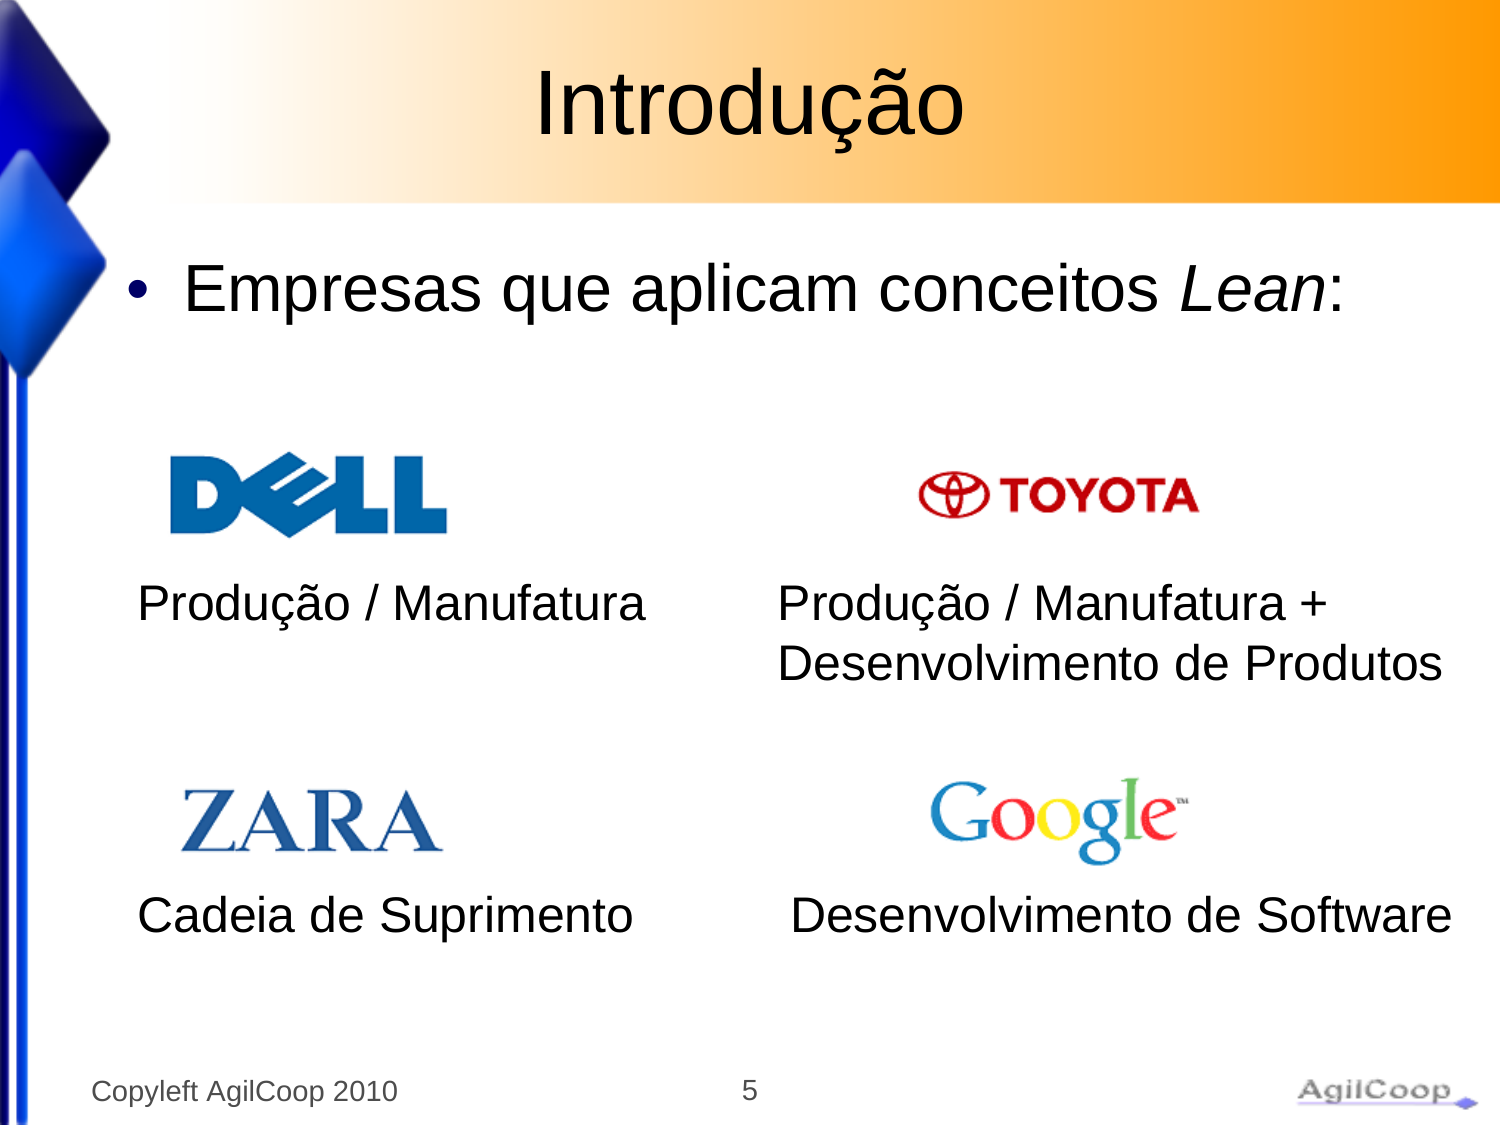

# Introdução
Empresas que aplicam conceitos Lean:
Produção / Manufatura
Produção / Manufatura +
Desenvolvimento de Produtos
Cadeia de Suprimento
Desenvolvimento de Software
Copyleft AgilCoop 2010
5